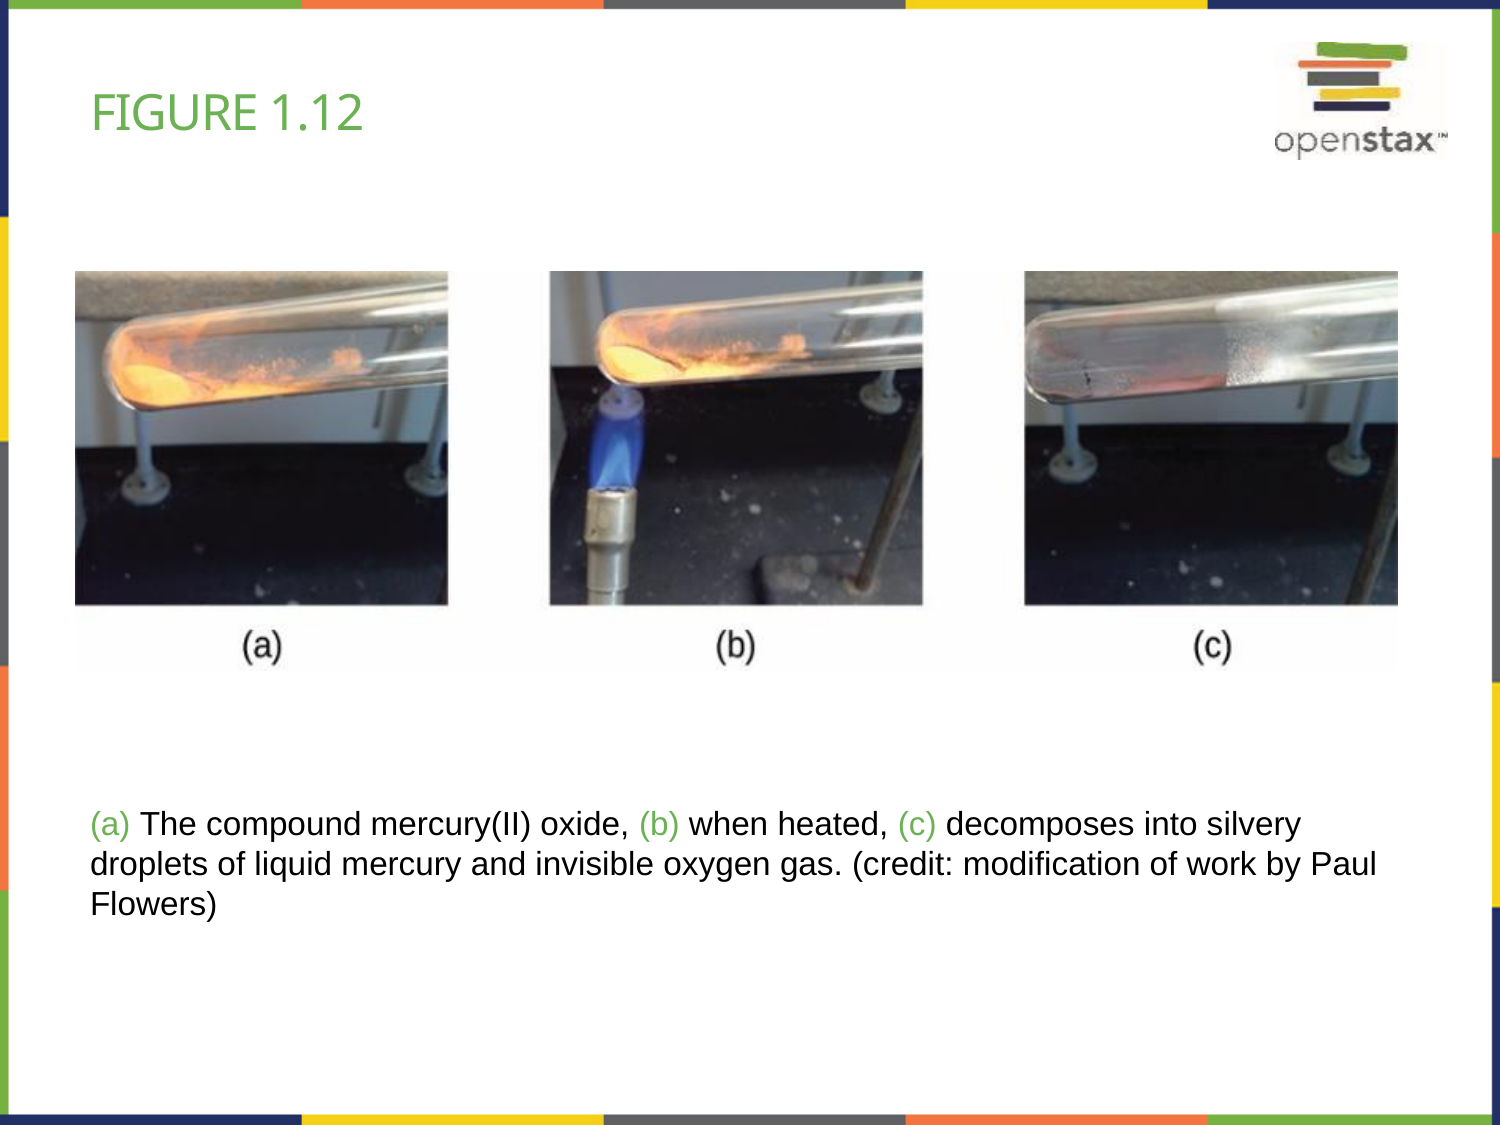

# Figure 1.12
(a) The compound mercury(II) oxide, (b) when heated, (c) decomposes into silvery droplets of liquid mercury and invisible oxygen gas. (credit: modification of work by Paul Flowers)